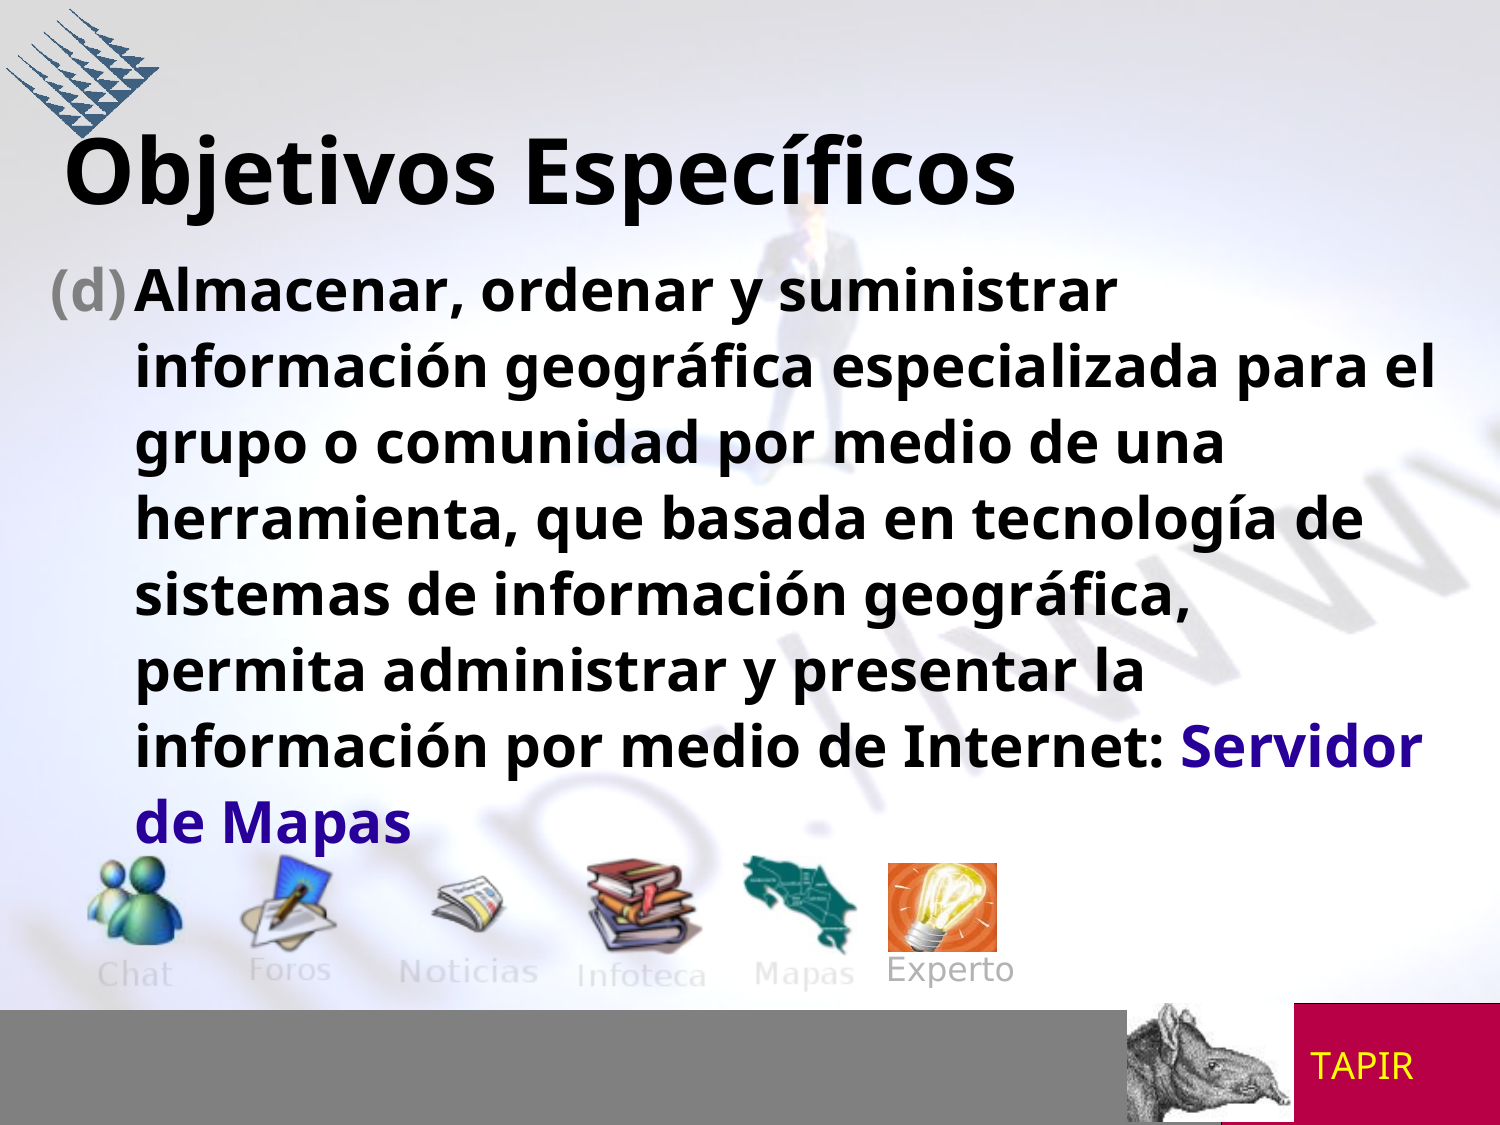

# Objetivos Específicos
Almacenar, ordenar y suministrar información geográfica especializada para el grupo o comunidad por medio de una herramienta, que basada en tecnología de sistemas de información geográfica, permita administrar y presentar la información por medio de Internet: Servidor de Mapas
Experto
TAPIR